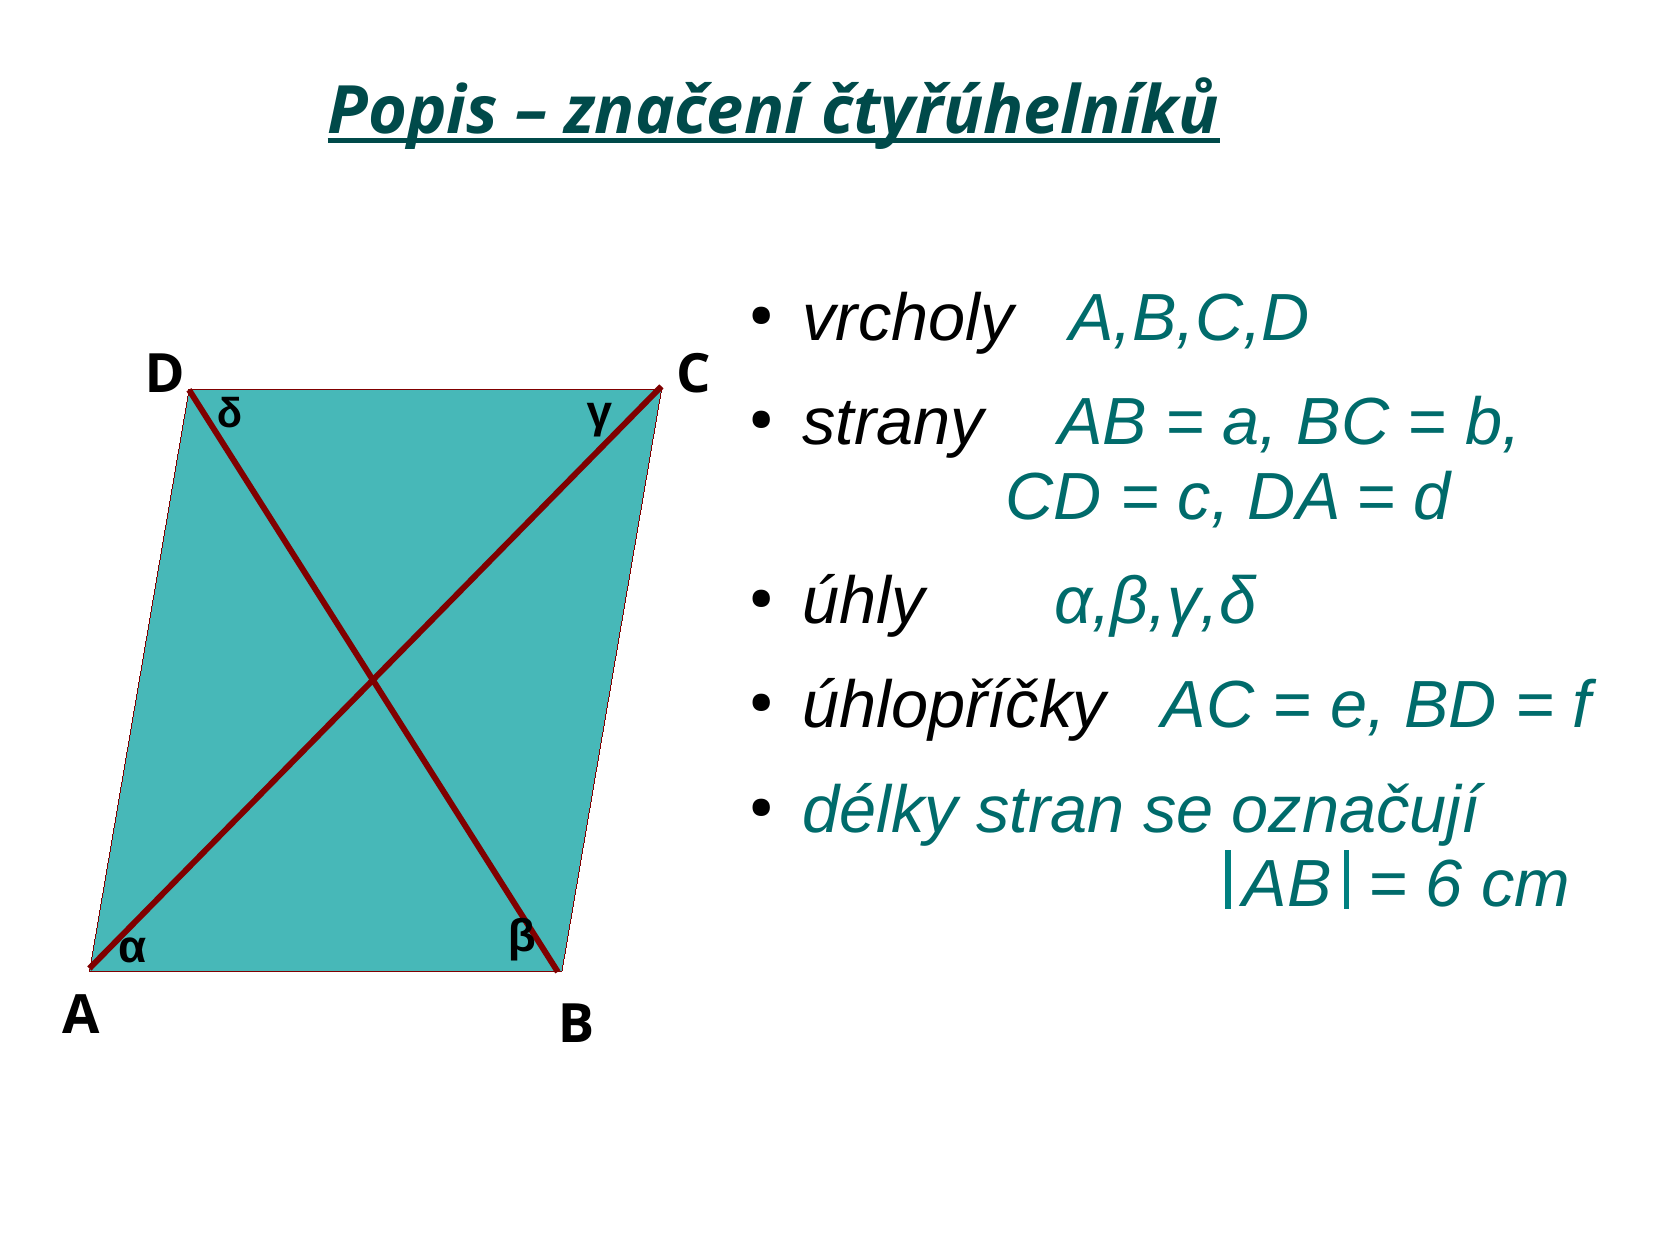

# Popis – značení čtyřúhelníků
vrcholy A,B,C,D
strany AB = a, BC = b, CD = c, DA = d
úhly α,β,γ,δ
úhlopříčky AC = e, BD = f
délky stran se označují AB = 6 cm
D
C
γ
δ
β
α
A
B